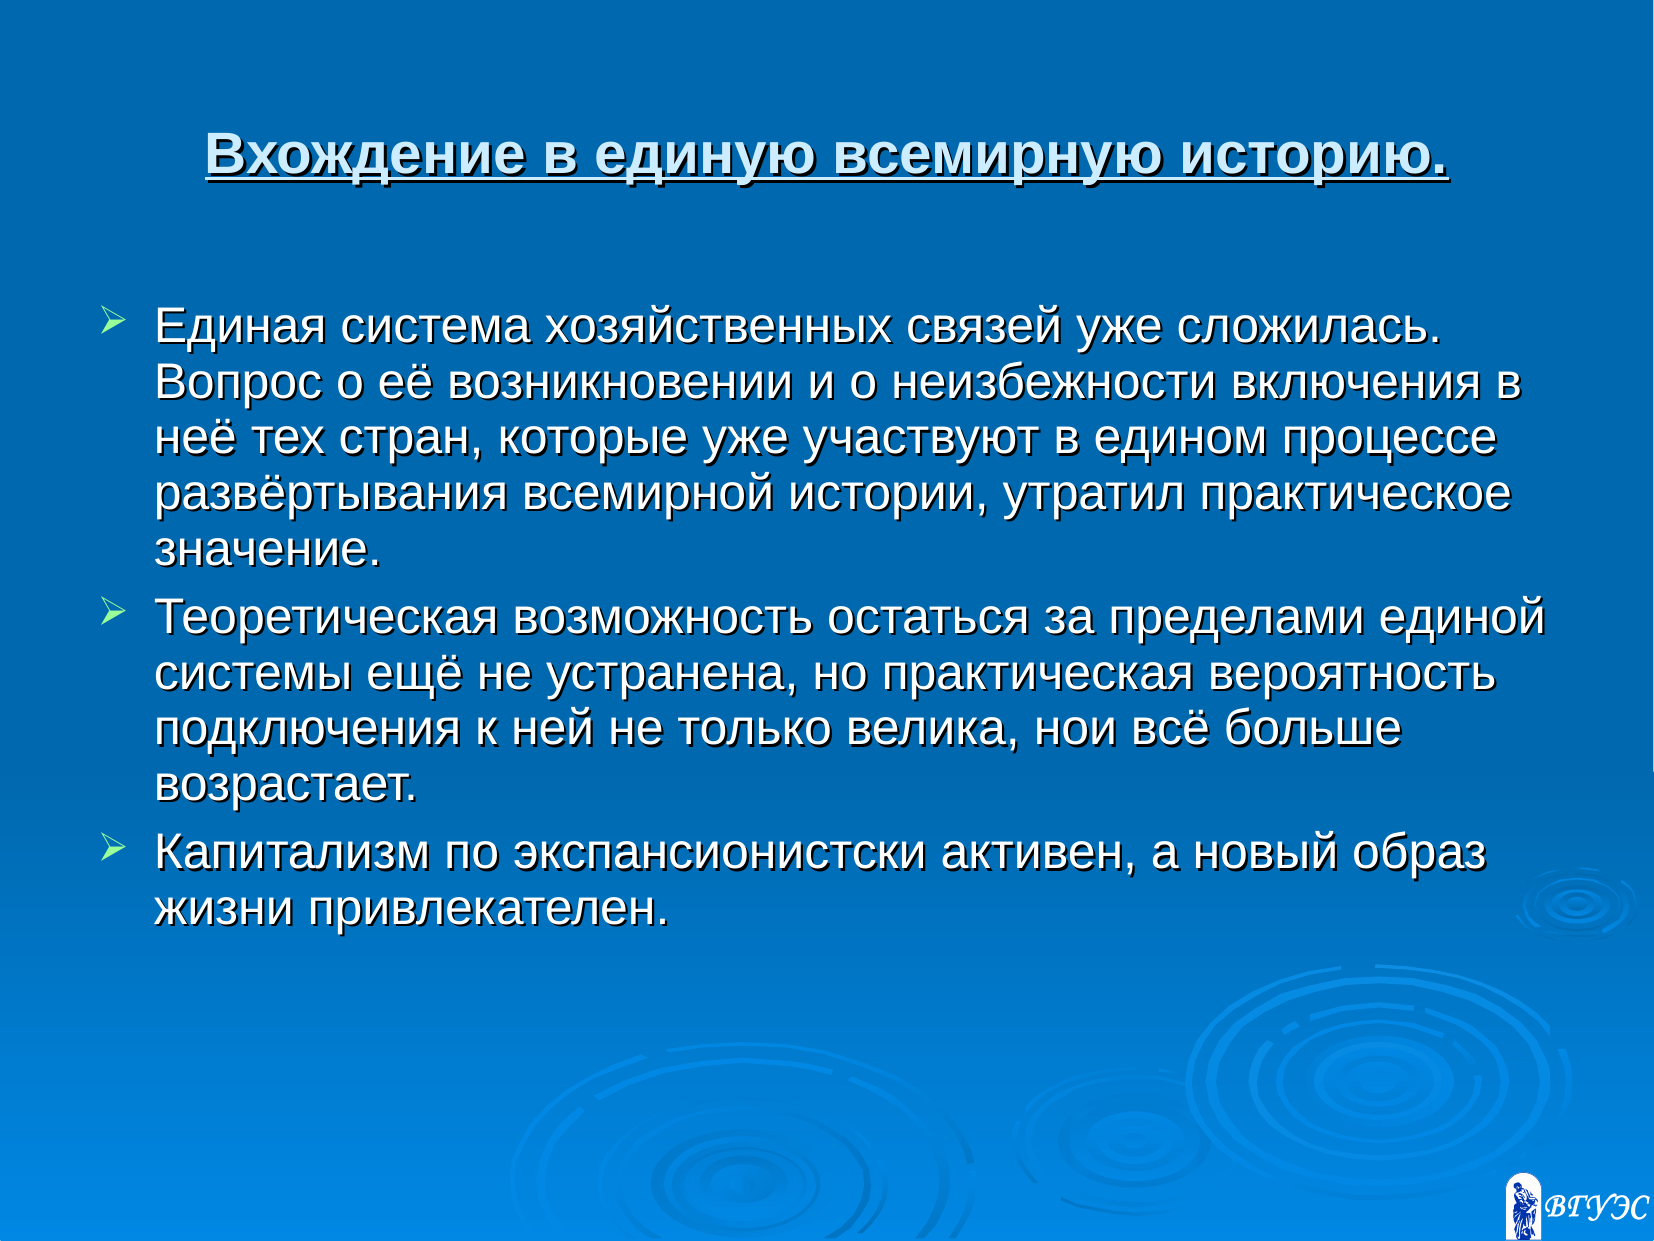

# Вхождение в единую всемирную историю.
Единая система хозяйственных связей уже сложилась. Вопрос о её возникновении и о неизбежности включения в неё тех стран, которые уже участвуют в едином процессе развёртывания всемирной истории, утратил практическое значение.
Теоретическая возможность остаться за пределами единой системы ещё не устранена, но практическая вероятность подключения к ней не только велика, нои всё больше возрастает.
Капитализм по экспансионистски активен, а новый образ жизни привлекателен.